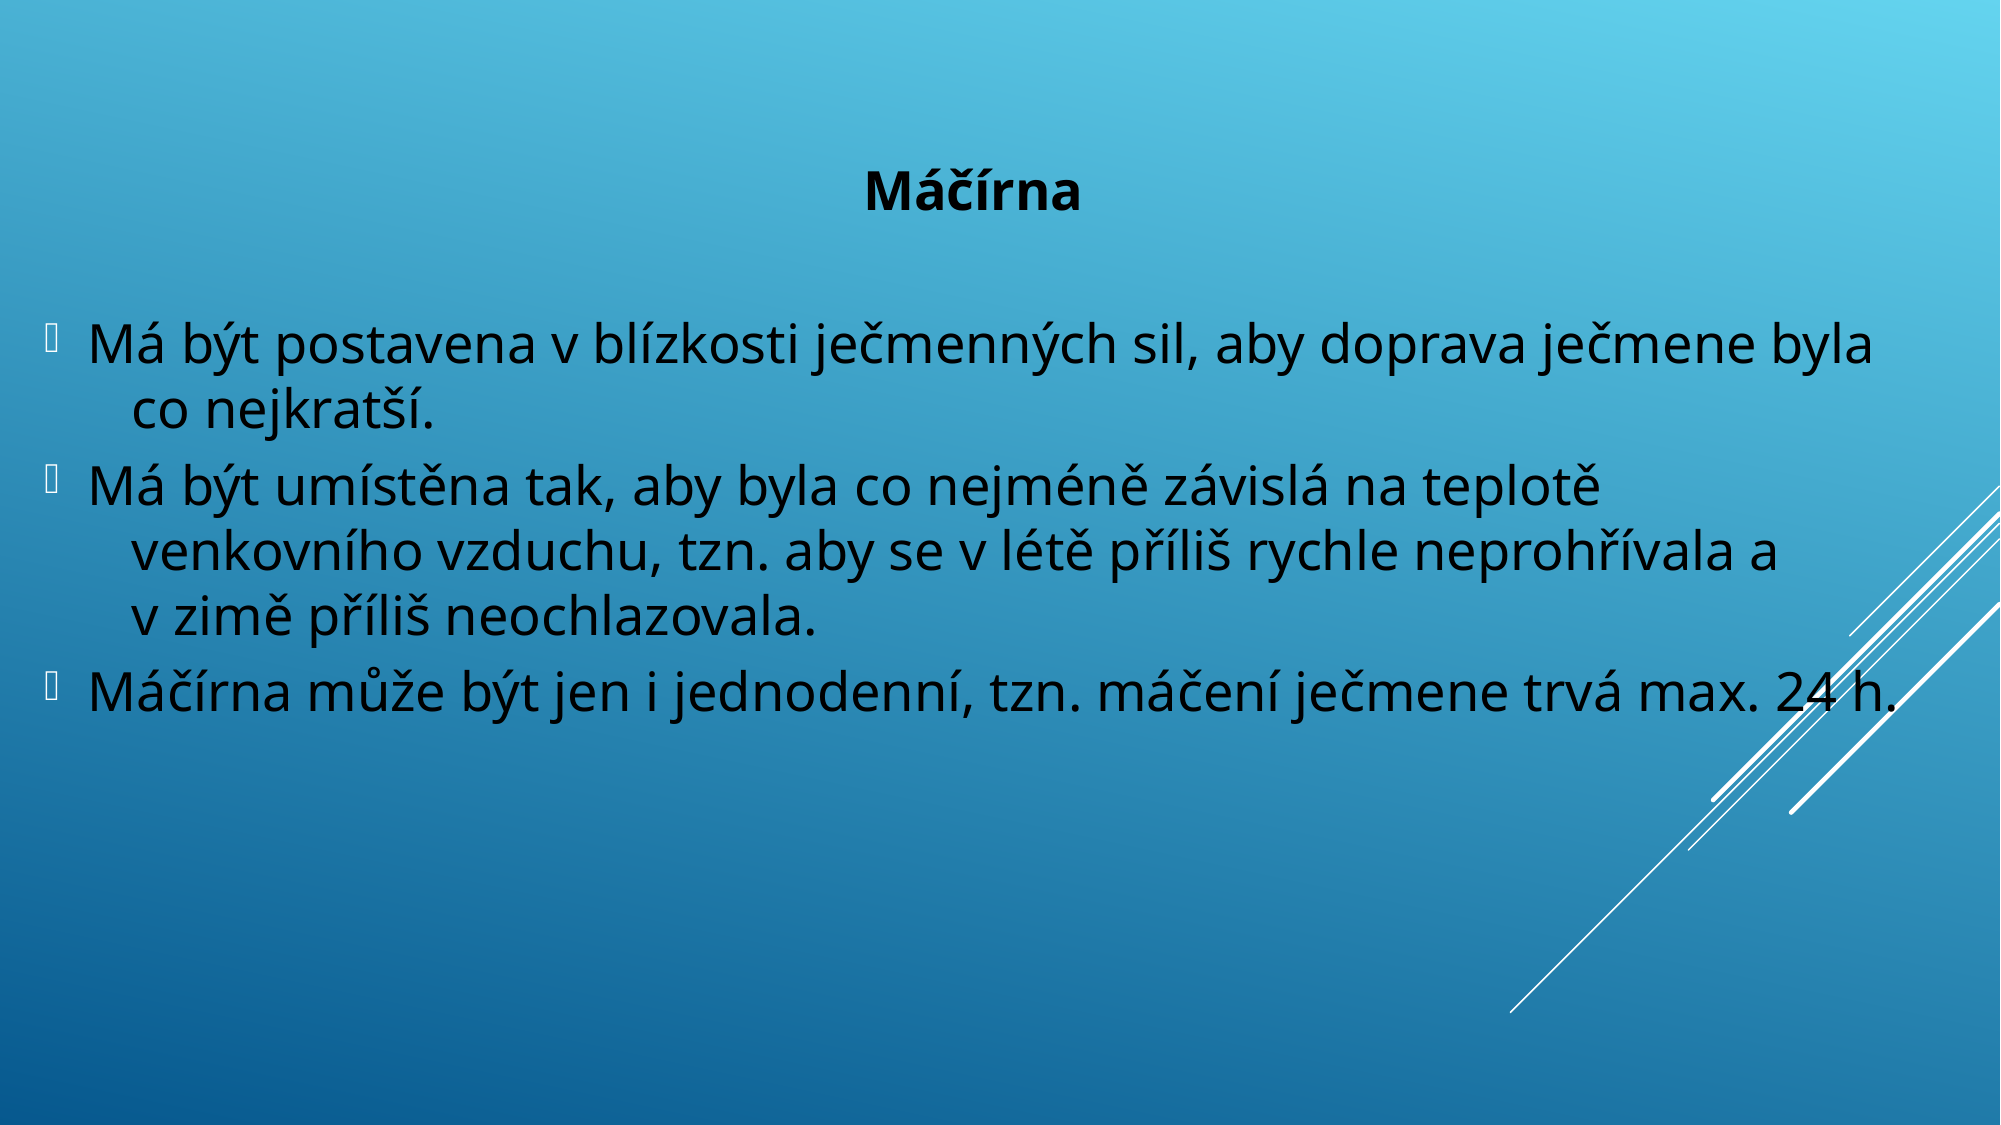

Máčírna
Má být postavena v blízkosti ječmenných sil, aby doprava ječmene byla co nejkratší.
Má být umístěna tak, aby byla co nejméně závislá na teplotě venkovního vzduchu, tzn. aby se v létě příliš rychle neprohřívala a v zimě příliš neochlazovala.
Máčírna může být jen i jednodenní, tzn. máčení ječmene trvá max. 24 h.
#